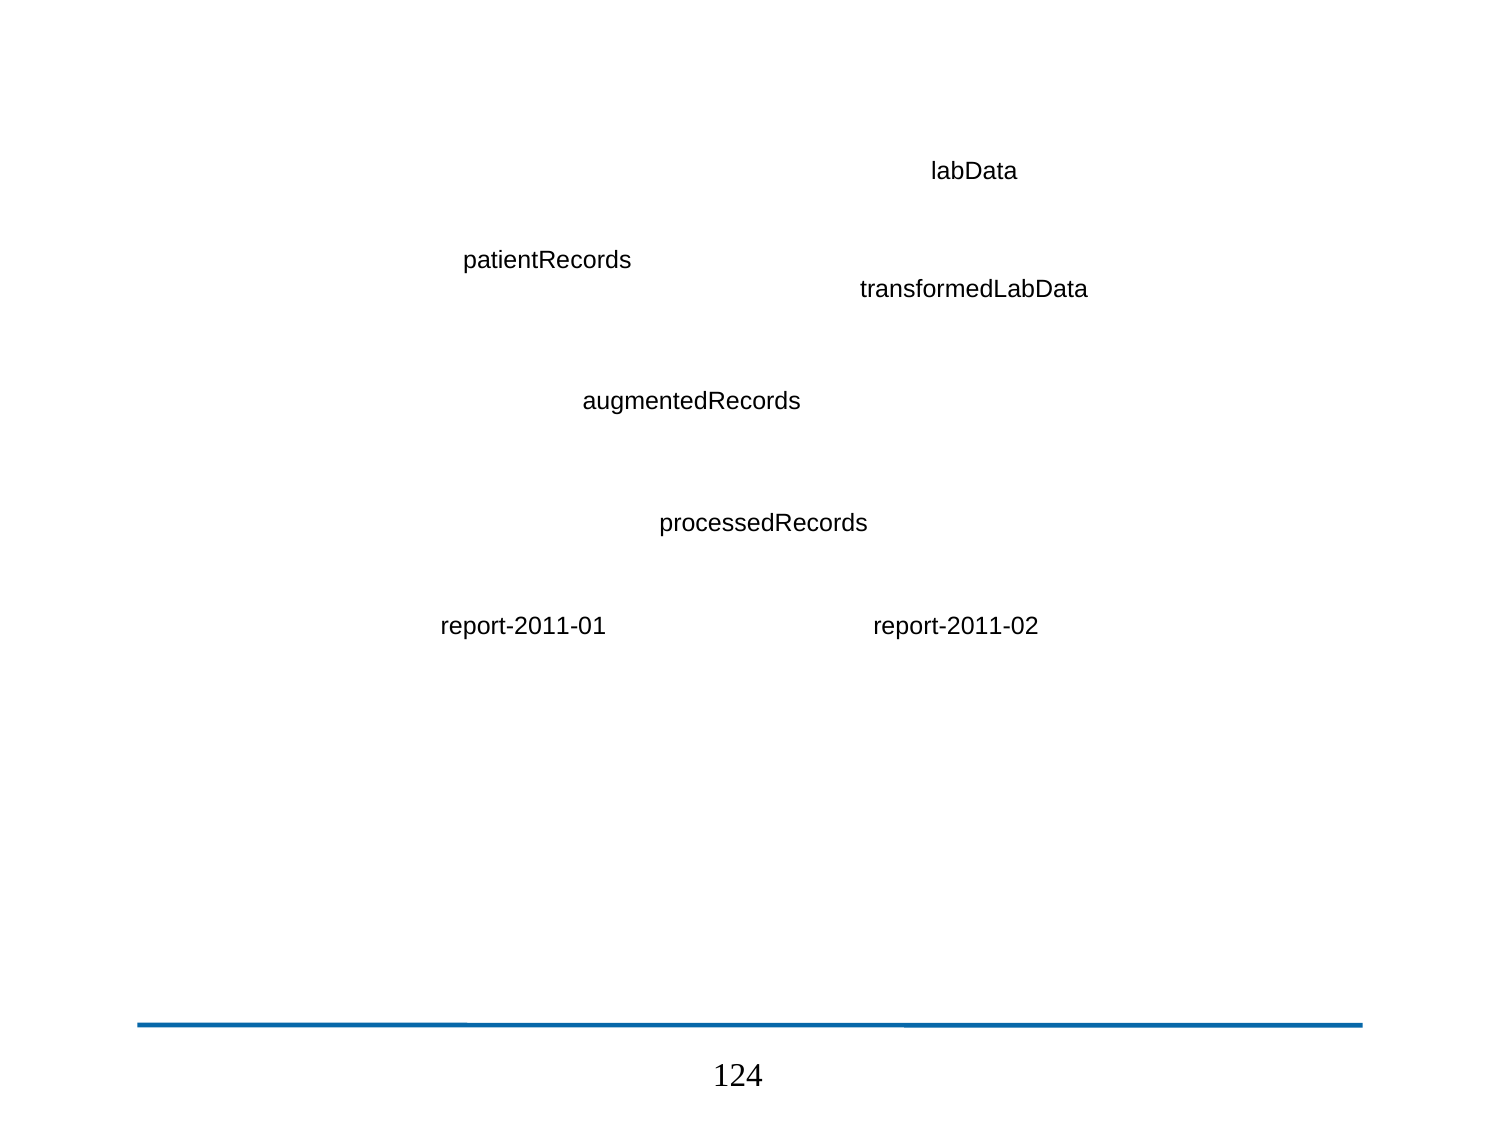

#
labData
patientRecords
transformedLabData
augmentedRecords
processedRecords
report-2011-01
report-2011-02
124